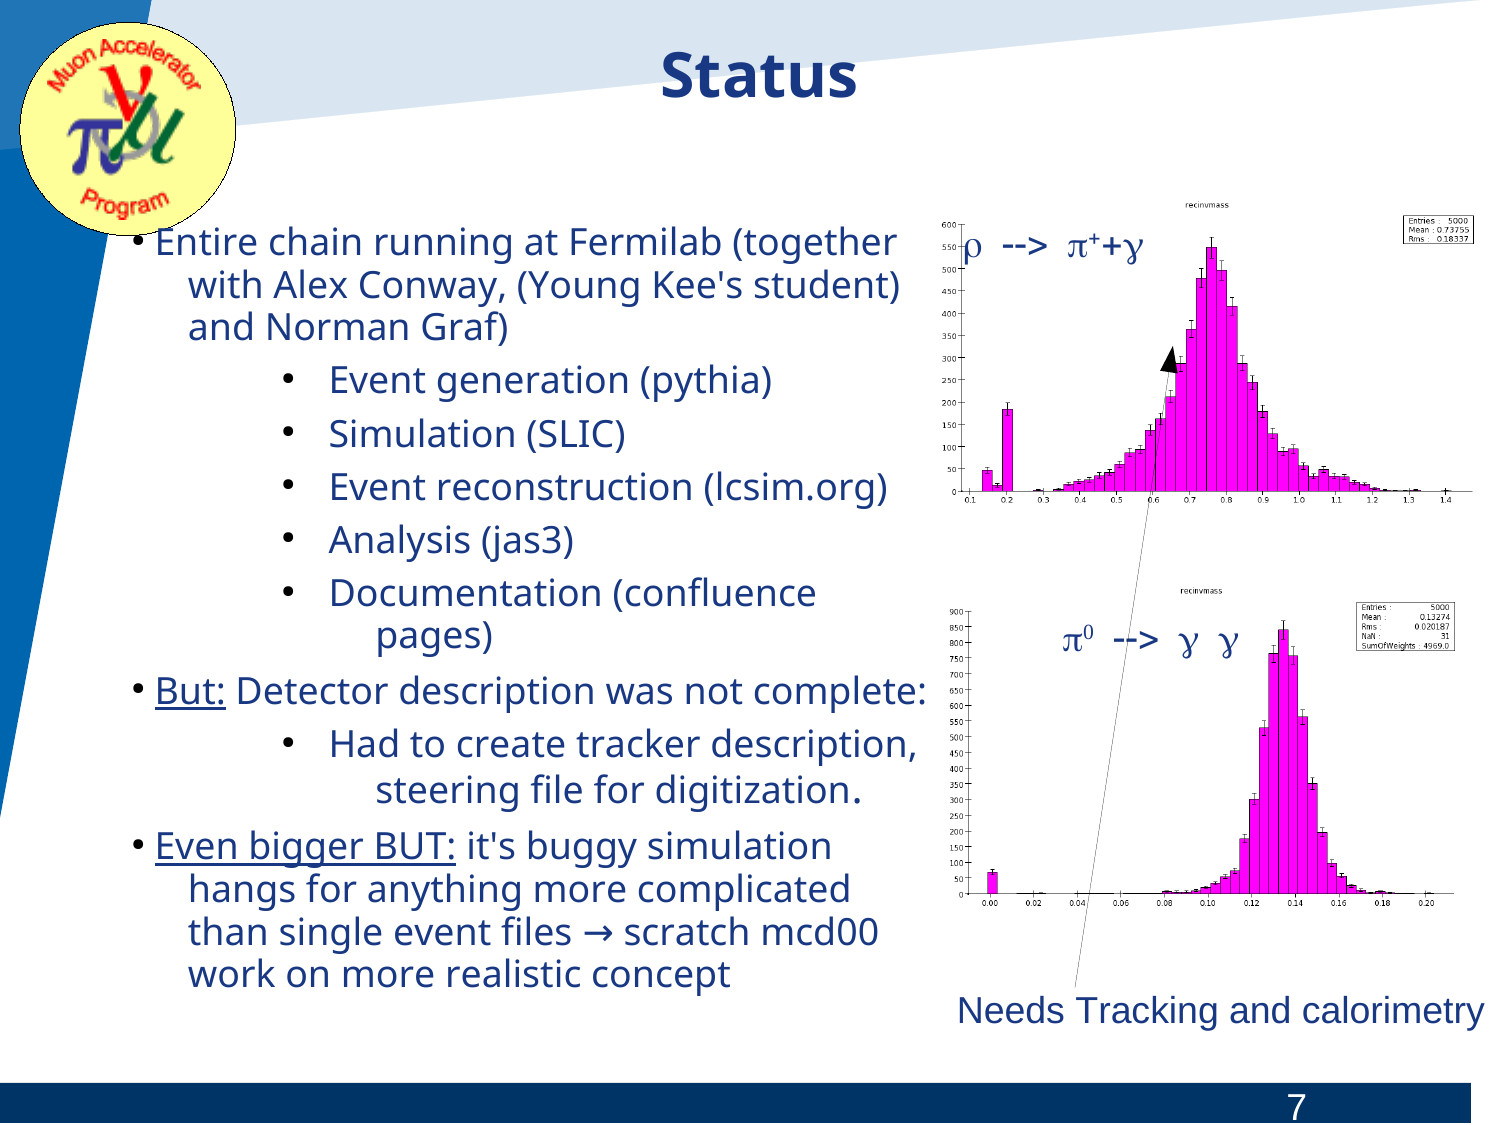

# Status
 Entire chain running at Fermilab (together with Alex Conway, (Young Kee's student) and Norman Graf)
Event generation (pythia)
Simulation (SLIC)
Event reconstruction (lcsim.org)
Analysis (jas3)
Documentation (confluence pages)
 But: Detector description was not complete:
Had to create tracker description, steering file for digitization.
 Even bigger BUT: it's buggy simulation hangs for anything more complicated than single event files → scratch mcd00 work on more realistic concept
r --> p++g
p0 --> g g
Needs Tracking and calorimetry